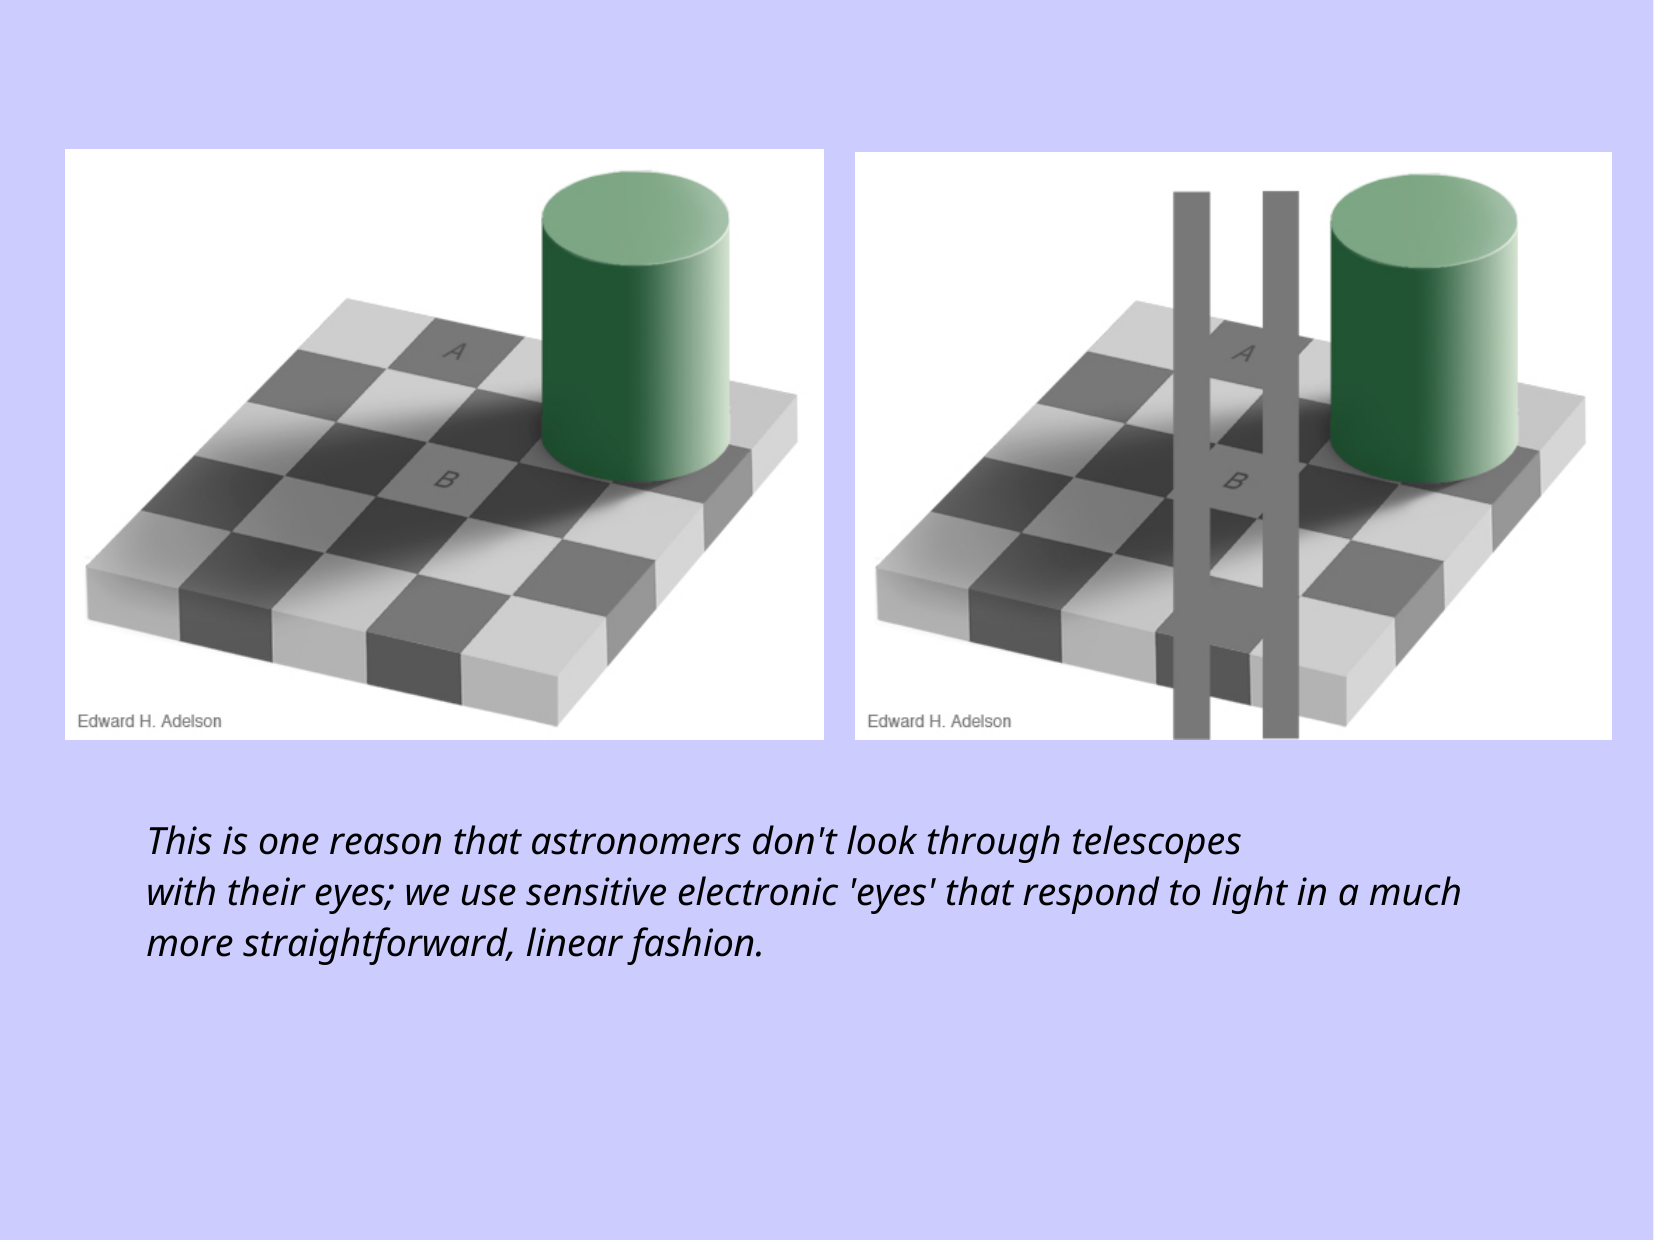

This is one reason that astronomers don't look through telescopes
with their eyes; we use sensitive electronic 'eyes' that respond to light in a much
more straightforward, linear fashion.